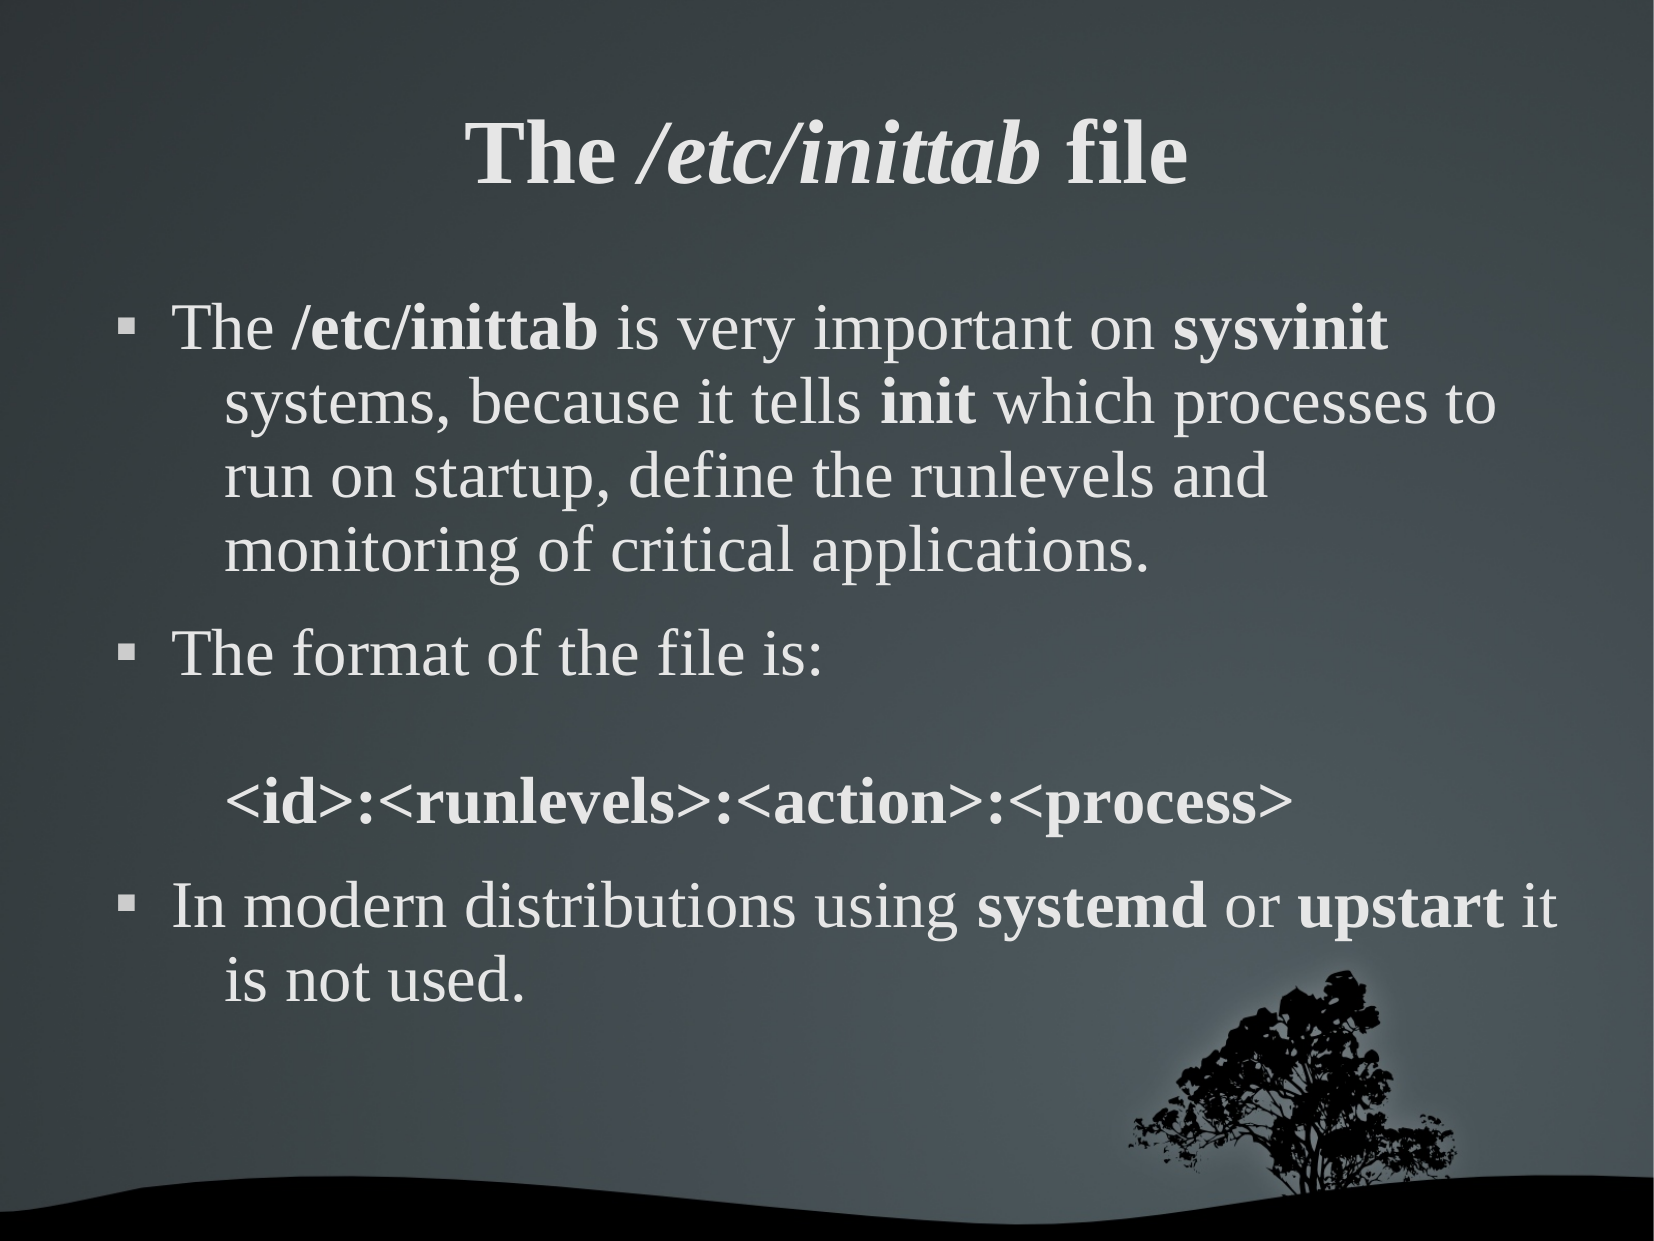

# The /etc/inittab file
The /etc/inittab is very important on sysvinit systems, because it tells init which processes to run on startup, define the runlevels and monitoring of critical applications.
The format of the file is:
<id>:<runlevels>:<action>:<process>
In modern distributions using systemd or upstart it is not used.